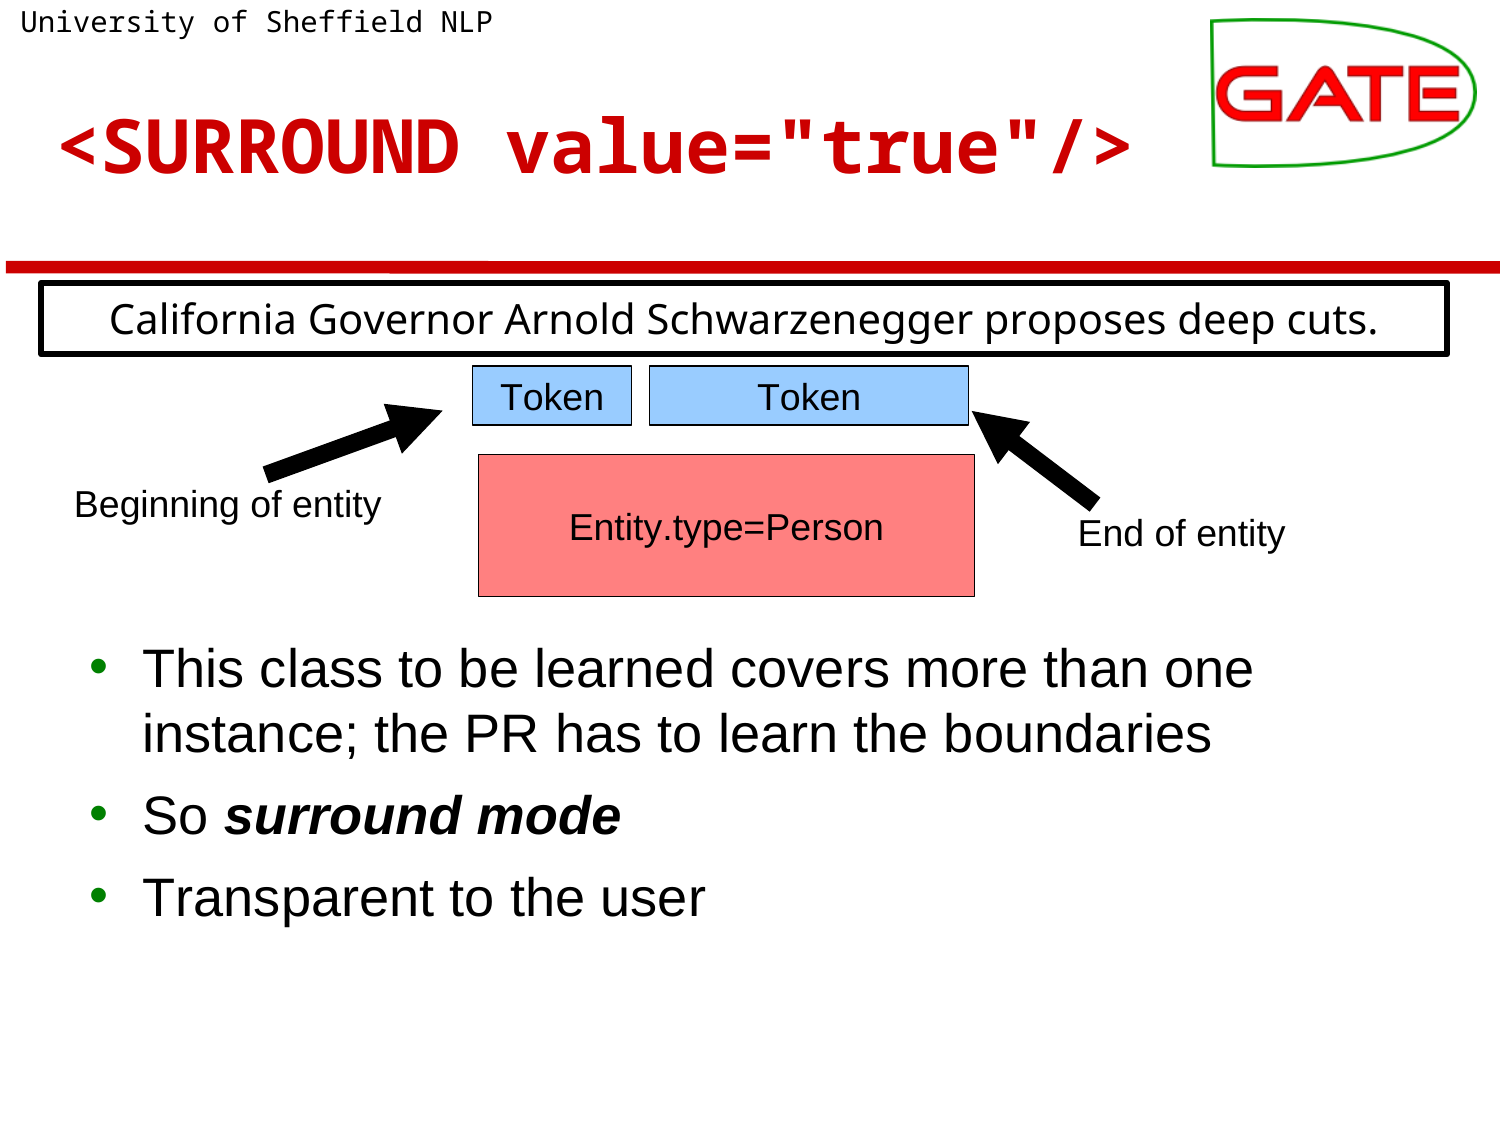

# <SURROUND value="true"/>
California Governor Arnold Schwarzenegger proposes deep cuts.
Token
Token
Entity.type=Person
Beginning of entity
End of entity
This class to be learned covers more than one instance; the PR has to learn the boundaries
So surround mode
Transparent to the user